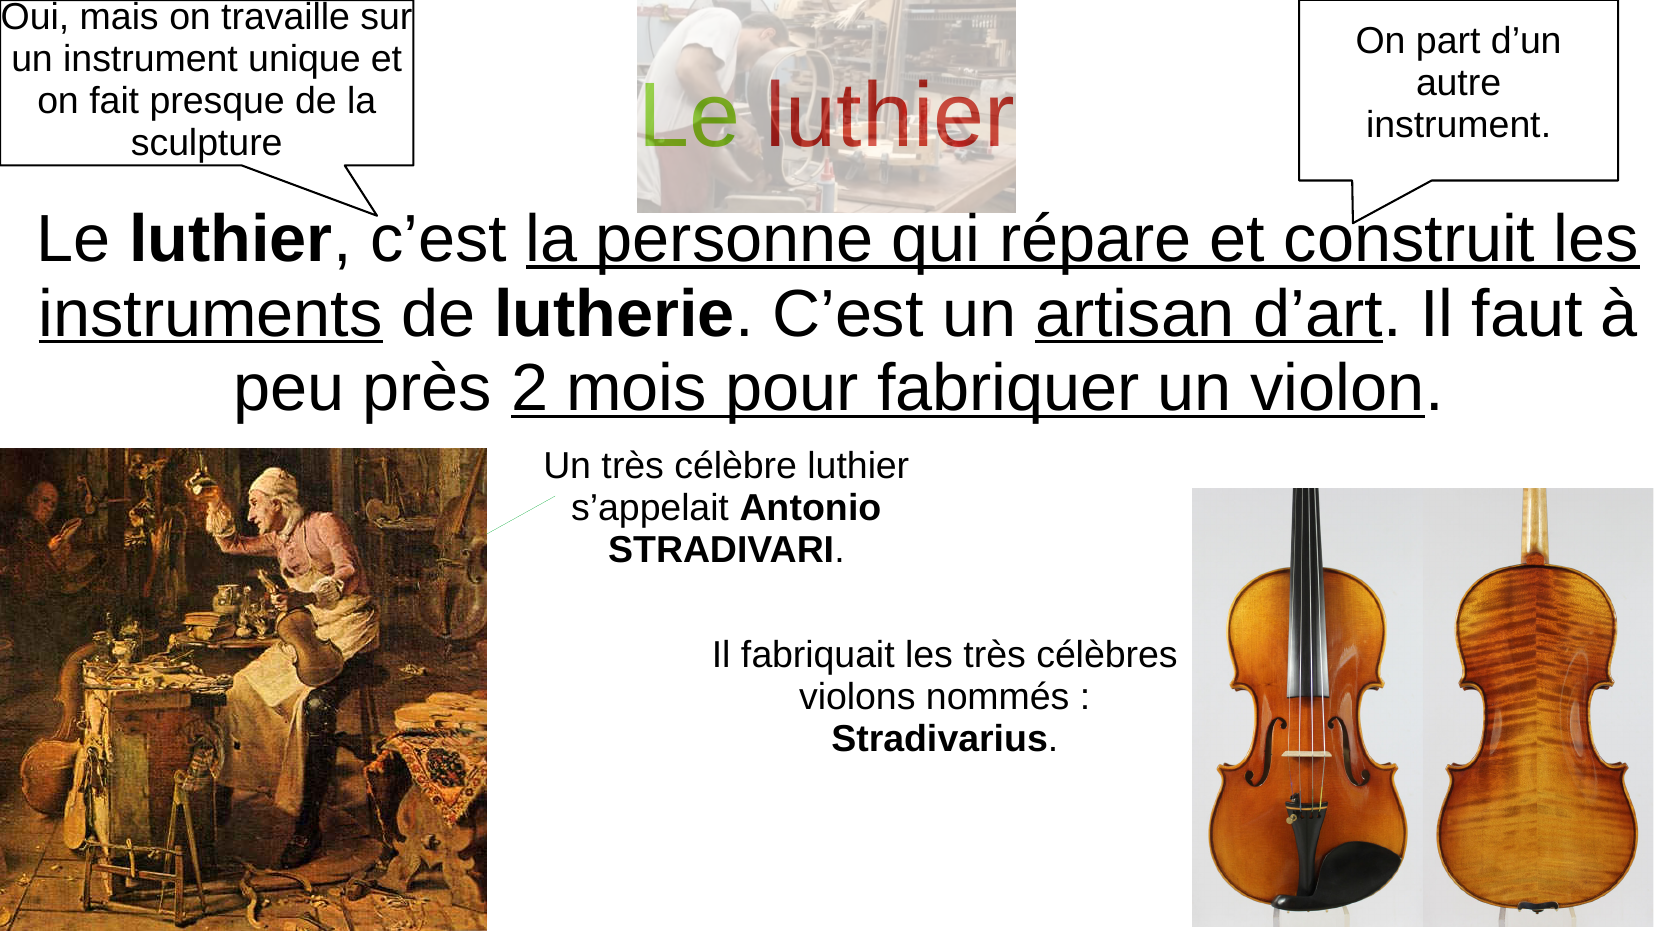

Oui, mais on travaille sur un instrument unique et on fait presque de la sculpture
On part d’un autre instrument.
# Le luthier
Le luthier, c’est la personne qui répare et construit les instruments de lutherie. C’est un artisan d’art. Il faut à peu près 2 mois pour fabriquer un violon.
Un très célèbre luthier s’appelait Antonio STRADIVARI.
Il fabriquait les très célèbres violons nommés : Stradivarius.